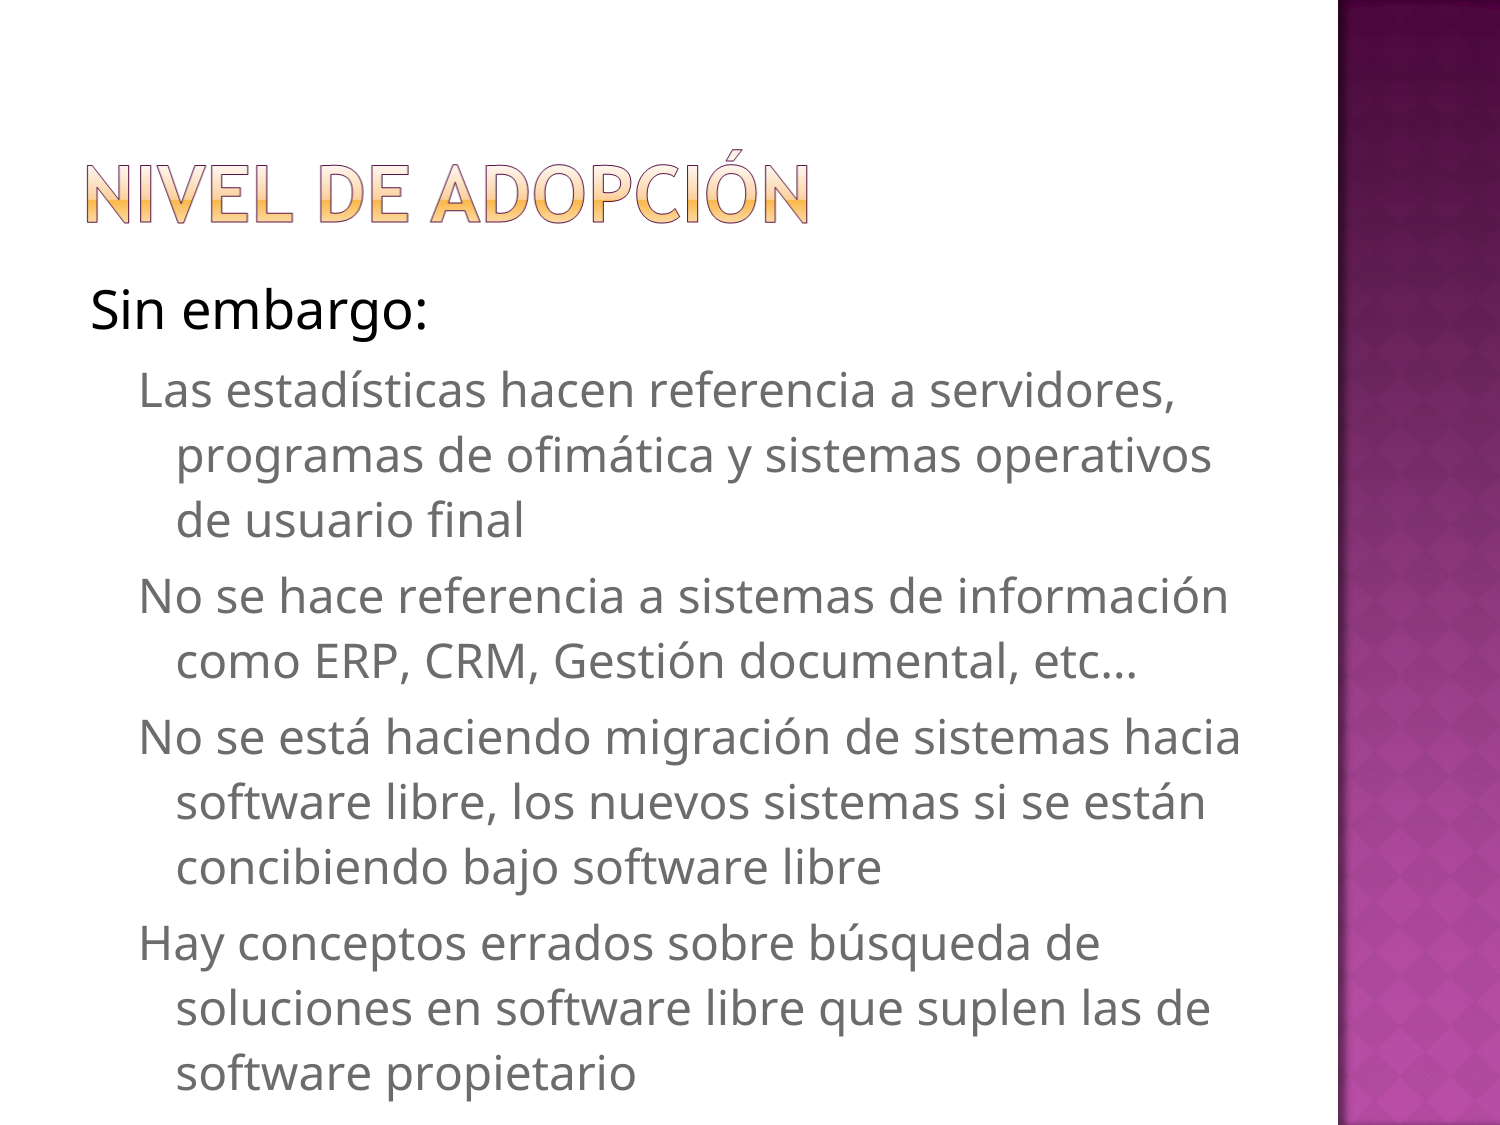

# Sin embargo:
Las estadísticas hacen referencia a servidores, programas de ofimática y sistemas operativos de usuario final
No se hace referencia a sistemas de información como ERP, CRM, Gestión documental, etc…
No se está haciendo migración de sistemas hacia software libre, los nuevos sistemas si se están concibiendo bajo software libre
Hay conceptos errados sobre búsqueda de soluciones en software libre que suplen las de software propietario